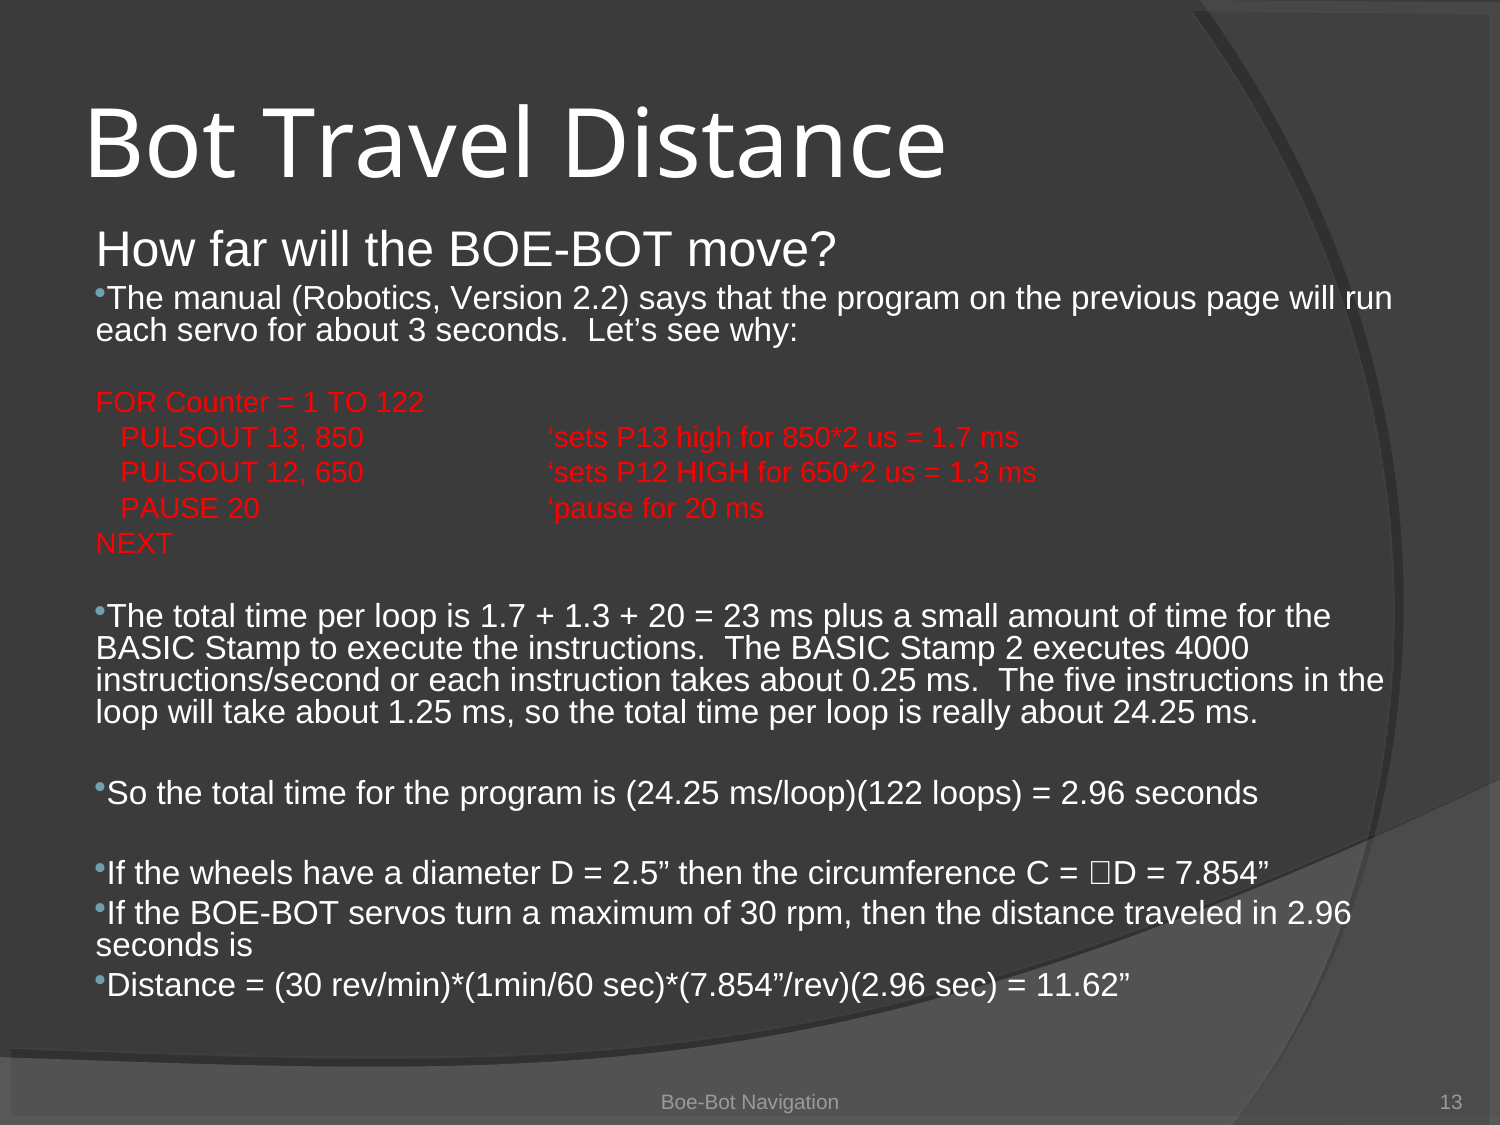

# Bot Travel Distance
How far will the BOE-BOT move?
The manual (Robotics, Version 2.2) says that the program on the previous page will run each servo for about 3 seconds. Let’s see why:
FOR Counter = 1 TO 122
 PULSOUT 13, 850 	 ‘sets P13 high for 850*2 us = 1.7 ms
 PULSOUT 12, 650 	 ‘sets P12 HIGH for 650*2 us = 1.3 ms
 PAUSE 20 	 ‘pause for 20 ms
NEXT
The total time per loop is 1.7 + 1.3 + 20 = 23 ms plus a small amount of time for the BASIC Stamp to execute the instructions. The BASIC Stamp 2 executes 4000 instructions/second or each instruction takes about 0.25 ms. The five instructions in the loop will take about 1.25 ms, so the total time per loop is really about 24.25 ms.
So the total time for the program is (24.25 ms/loop)(122 loops) = 2.96 seconds
If the wheels have a diameter D = 2.5” then the circumference C = D = 7.854”
If the BOE-BOT servos turn a maximum of 30 rpm, then the distance traveled in 2.96 seconds is
Distance = (30 rev/min)*(1min/60 sec)*(7.854”/rev)(2.96 sec) = 11.62”
Boe-Bot Navigation